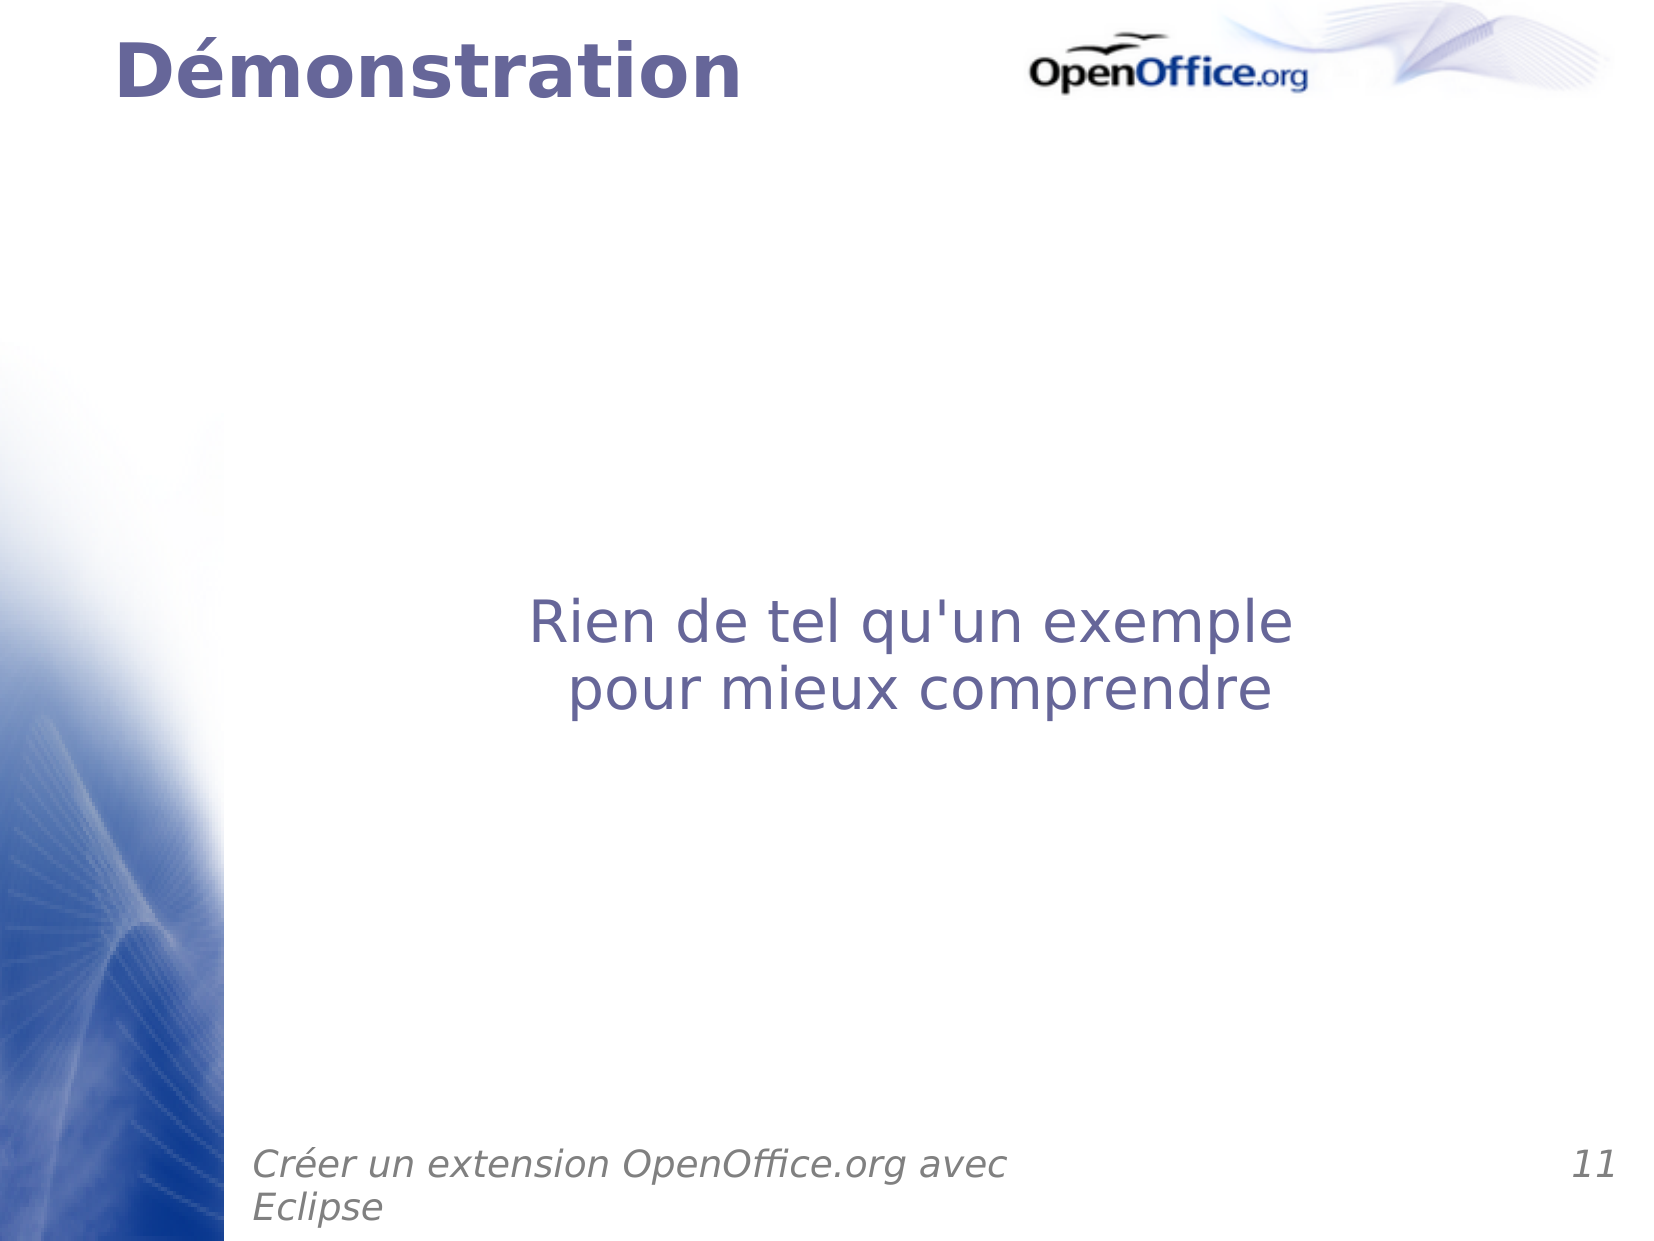

# Démonstration
Rien de tel qu'un exemple
pour mieux comprendre